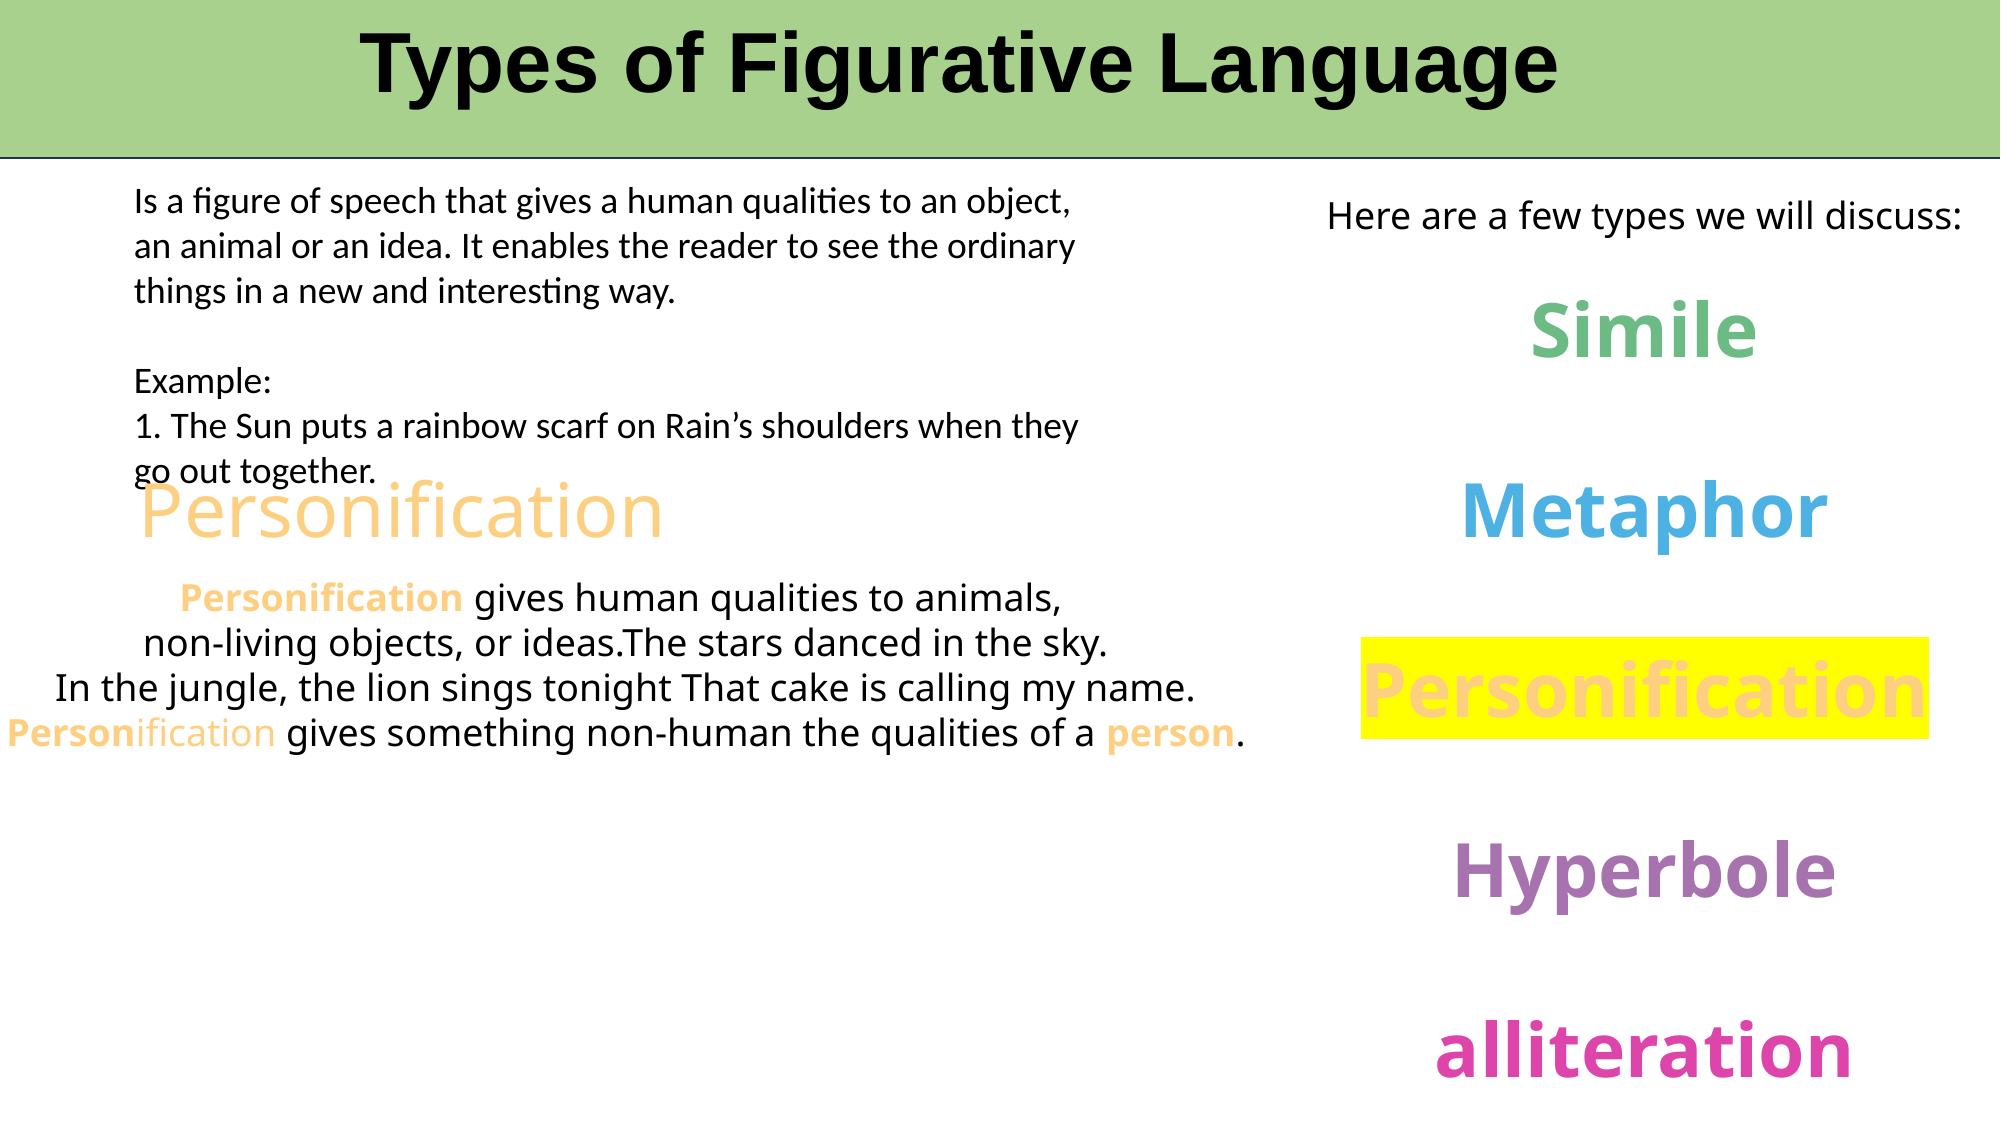

Types of Figurative Language
#
Is a figure of speech that gives a human qualities to an object, an animal or an idea. It enables the reader to see the ordinary things in a new and interesting way.
Example:
1. The Sun puts a rainbow scarf on Rain’s shoulders when they go out together.
Here are a few types we will discuss:
Simile
Metaphor
Personification
Hyperbole
alliteration
Personification
Personification gives human qualities to animals,
non-living objects, or ideas.The stars danced in the sky.
In the jungle, the lion sings tonight That cake is calling my name.
Personification gives something non-human the qualities of a person.